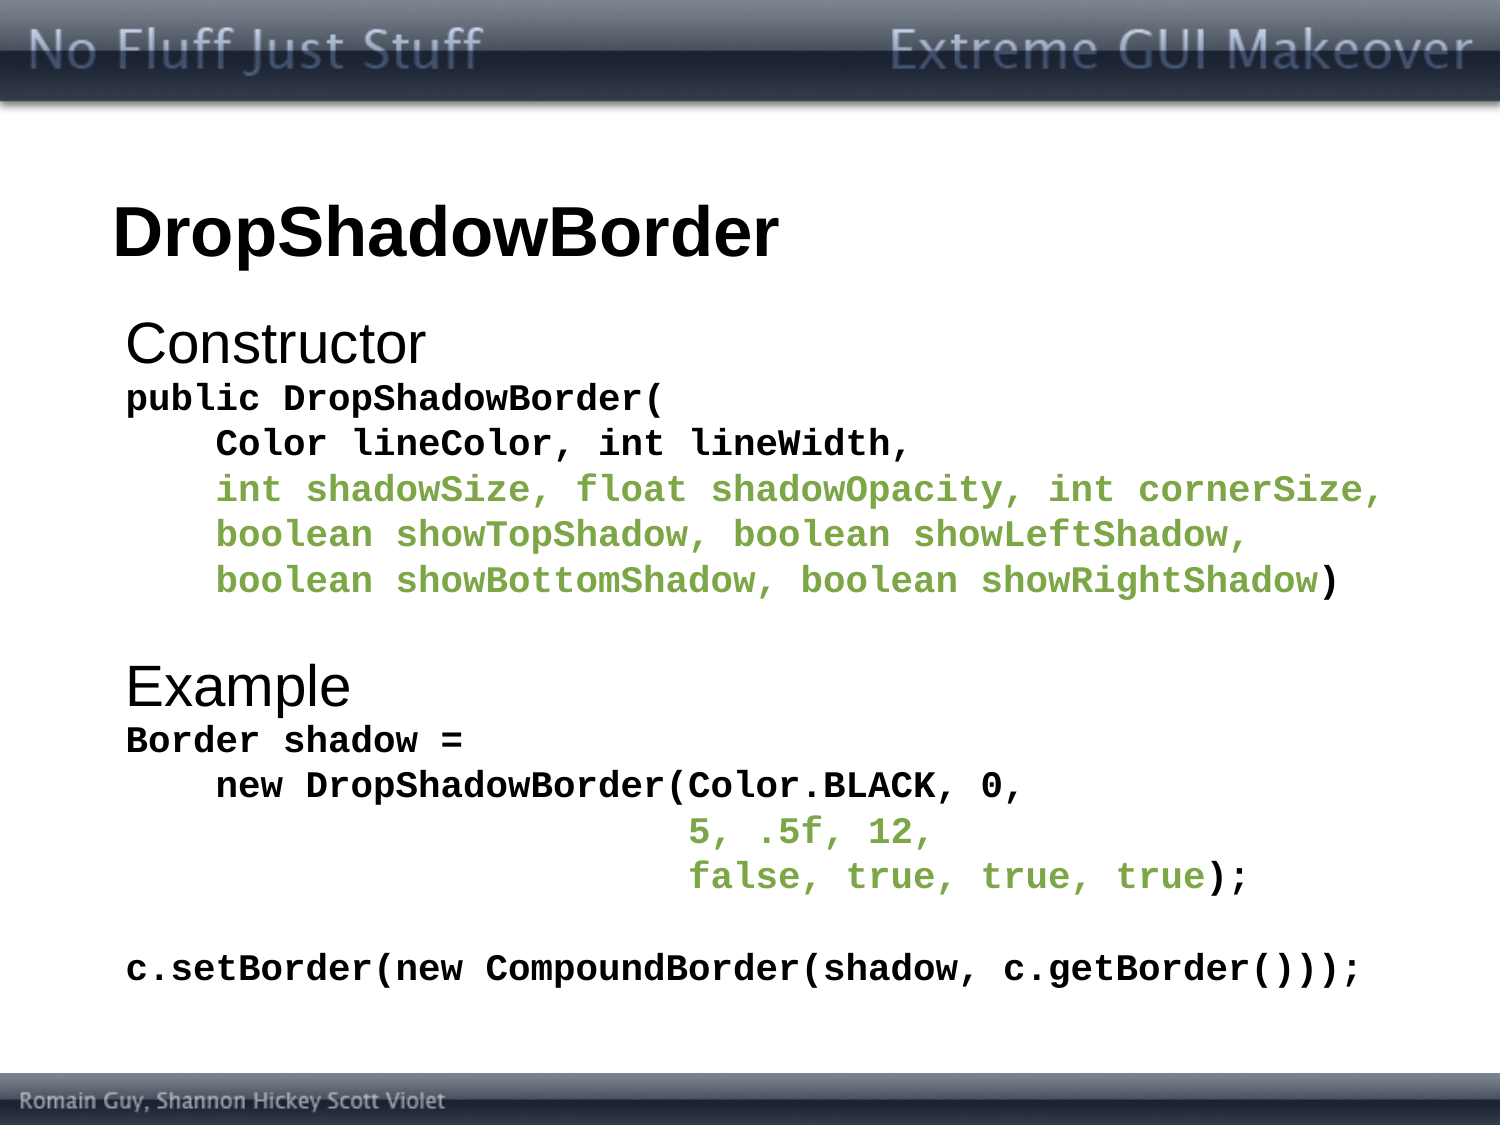

# DropShadowBorder
Constructor
public DropShadowBorder(
 Color lineColor, int lineWidth,
 int shadowSize, float shadowOpacity, int cornerSize,
 boolean showTopShadow, boolean showLeftShadow,
 boolean showBottomShadow, boolean showRightShadow)
Example
Border shadow =
 new DropShadowBorder(Color.BLACK, 0,
 5, .5f, 12,
 false, true, true, true);
c.setBorder(new CompoundBorder(shadow, c.getBorder()));